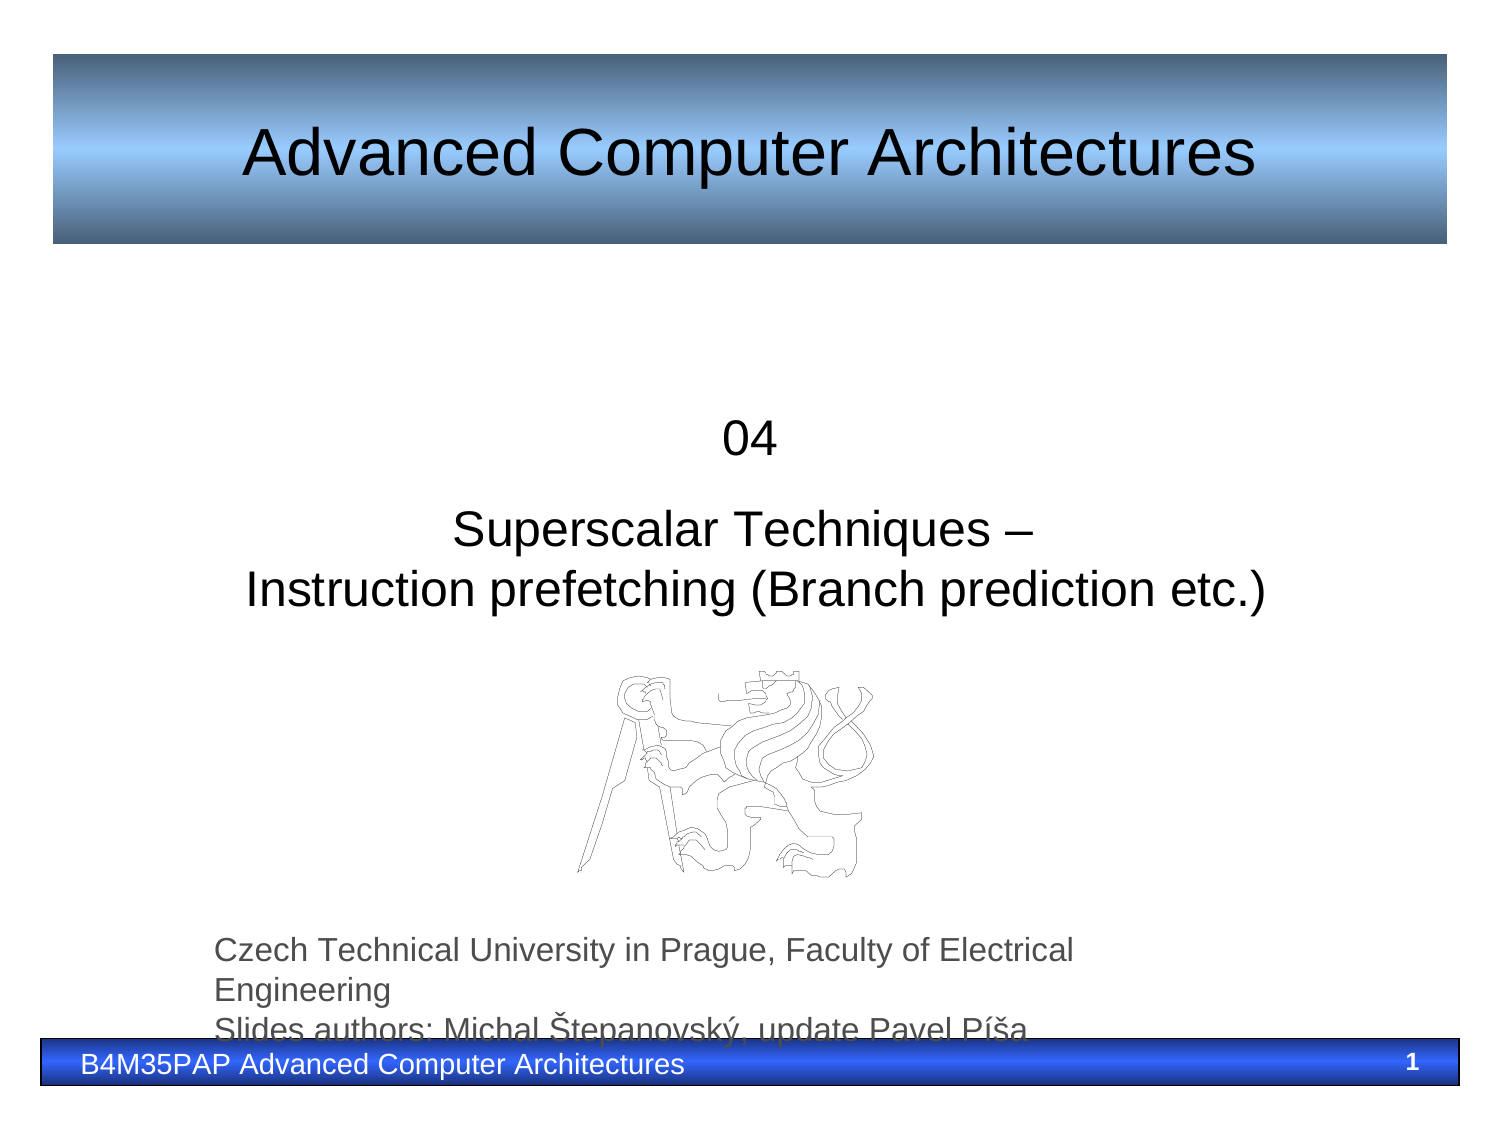

Advanced Computer Architectures
04
Superscalar Techniques –
 Instruction prefetching (Branch prediction etc.)
Czech Technical University in Prague, Faculty of Electrical Engineering
Slides authors: Michal Štepanovský, update Pavel Píša